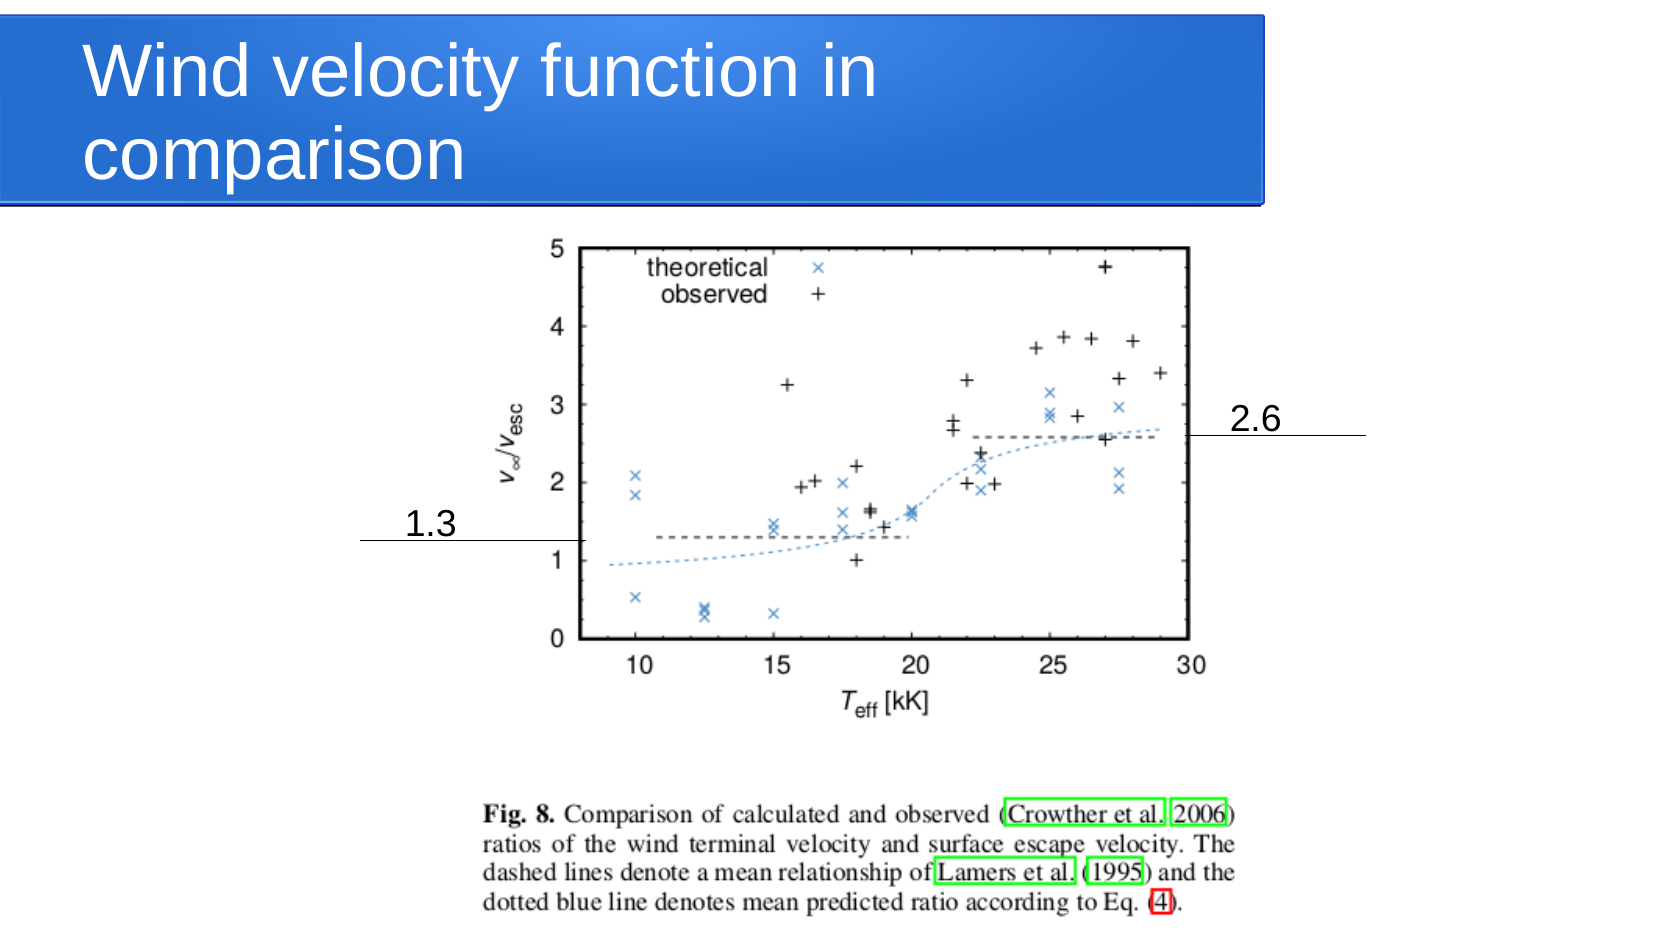

# Wind velocity function in comparison
2.6
1.3